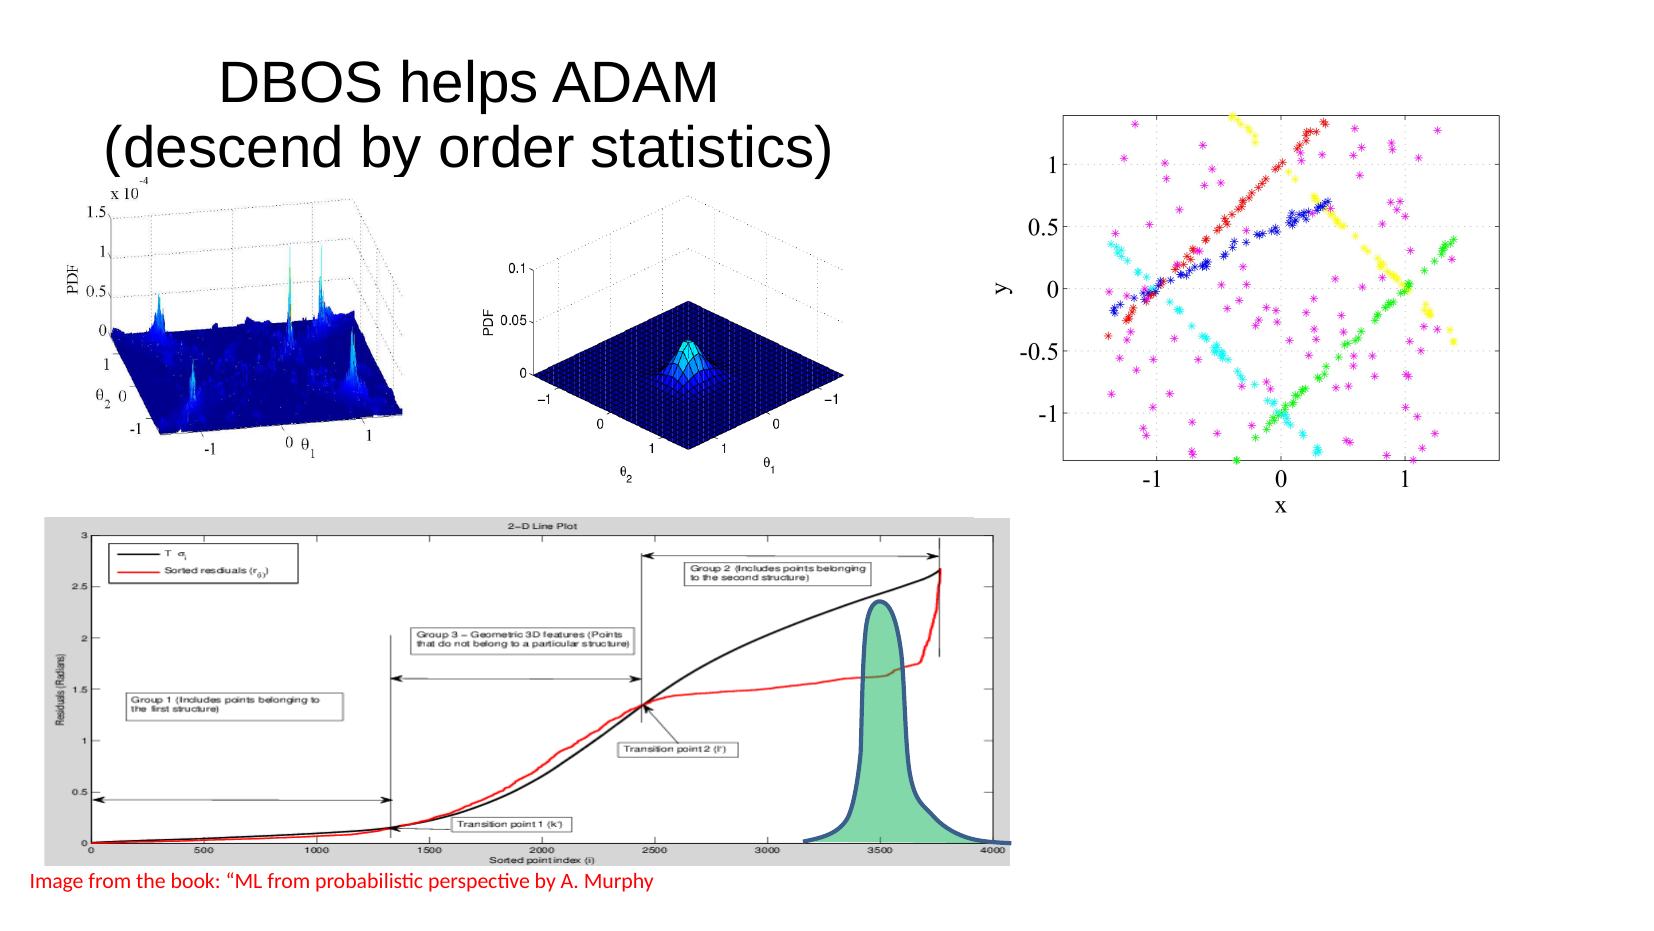

# DBOS helps ADAM (descend by order statistics)
Image from the book: “ML from probabilistic perspective by A. Murphy